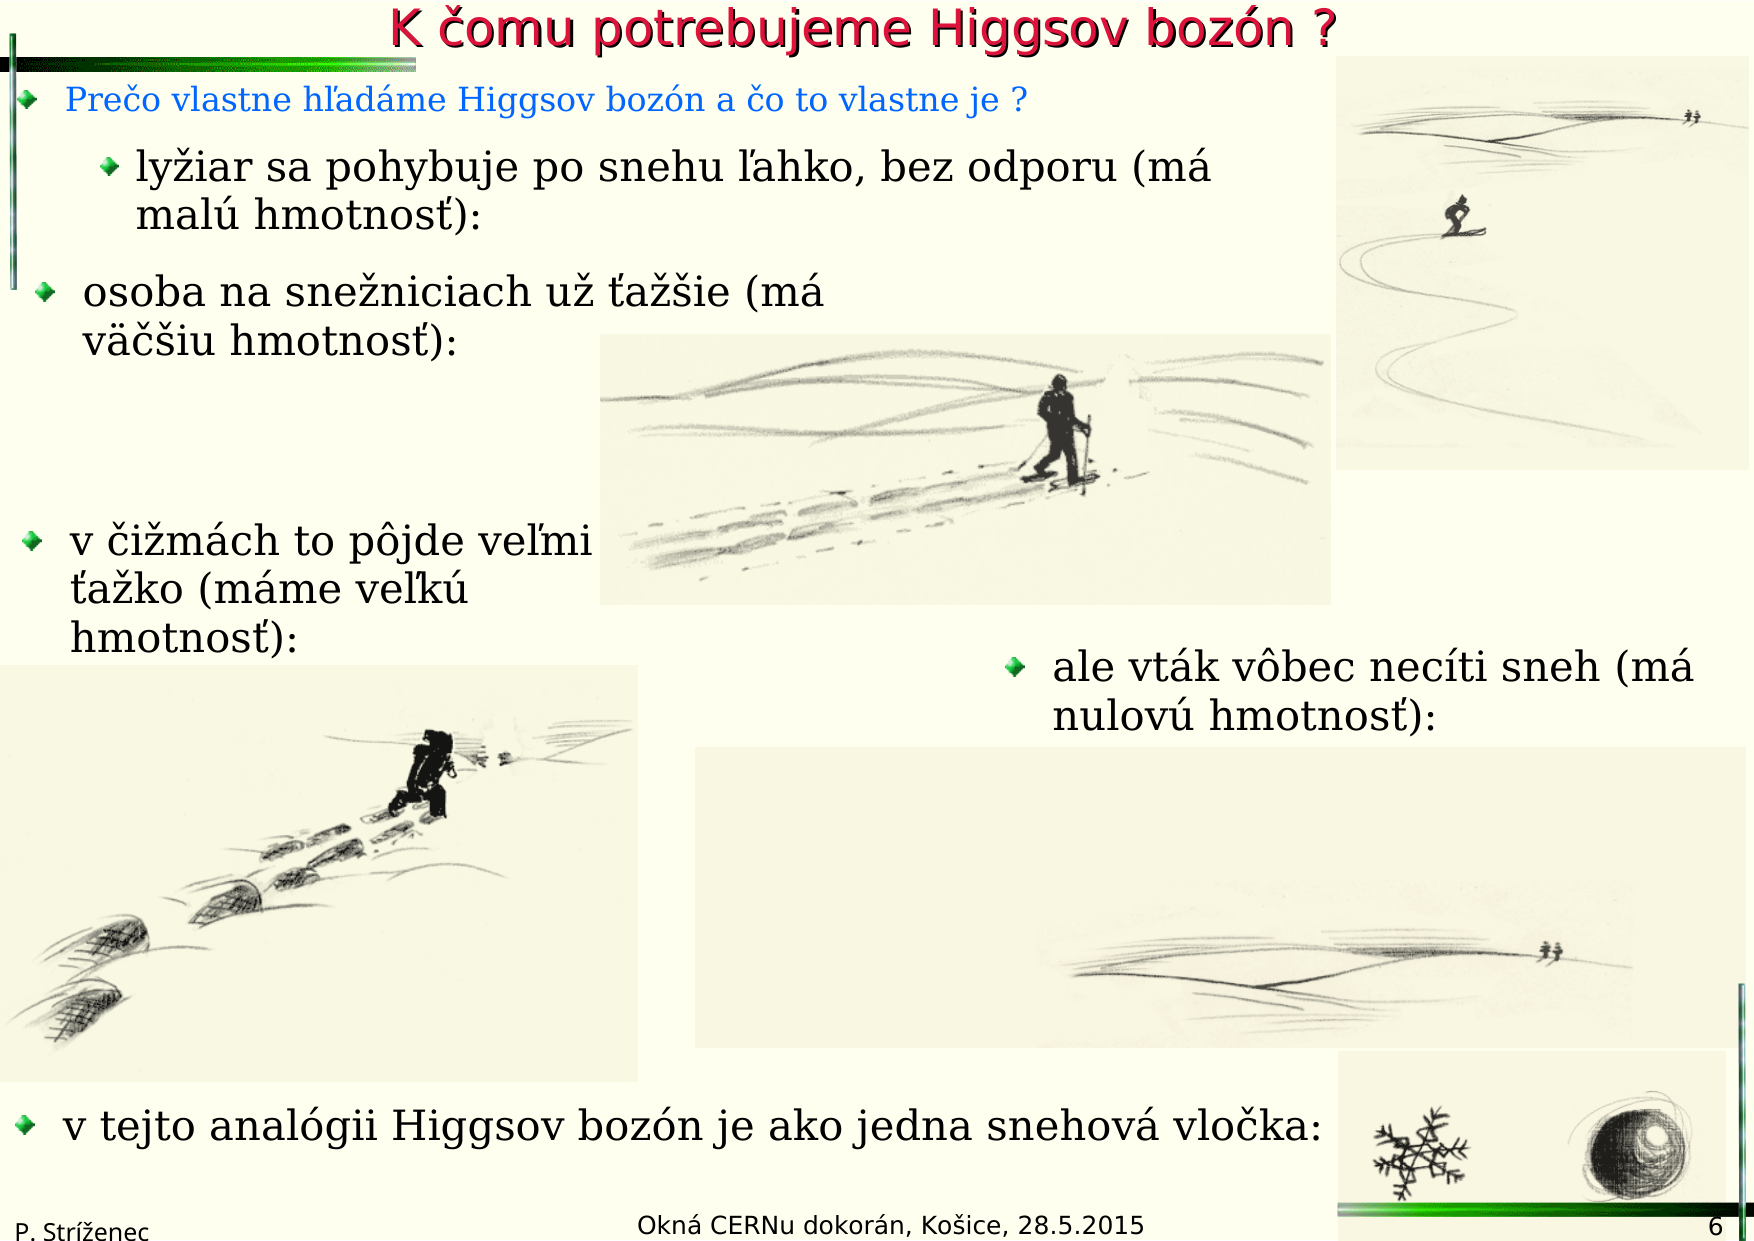

K čomu potrebujeme Higgsov bozón ?
# Prečo vlastne hľadáme Higgsov bozón a čo to vlastne je ?
lyžiar sa pohybuje po snehu ľahko, bez odporu (má malú hmotnosť):
osoba na snežniciach už ťažšie (má väčšiu hmotnosť):
v čižmách to pôjde veľmi ťažko (máme veľkú hmotnosť):
ale vták vôbec necíti sneh (má nulovú hmotnosť):
v tejto analógii Higgsov bozón je ako jedna snehová vločka:
Okná CERNu dokorán, Košice, 28.5.2015
P. Stríženec